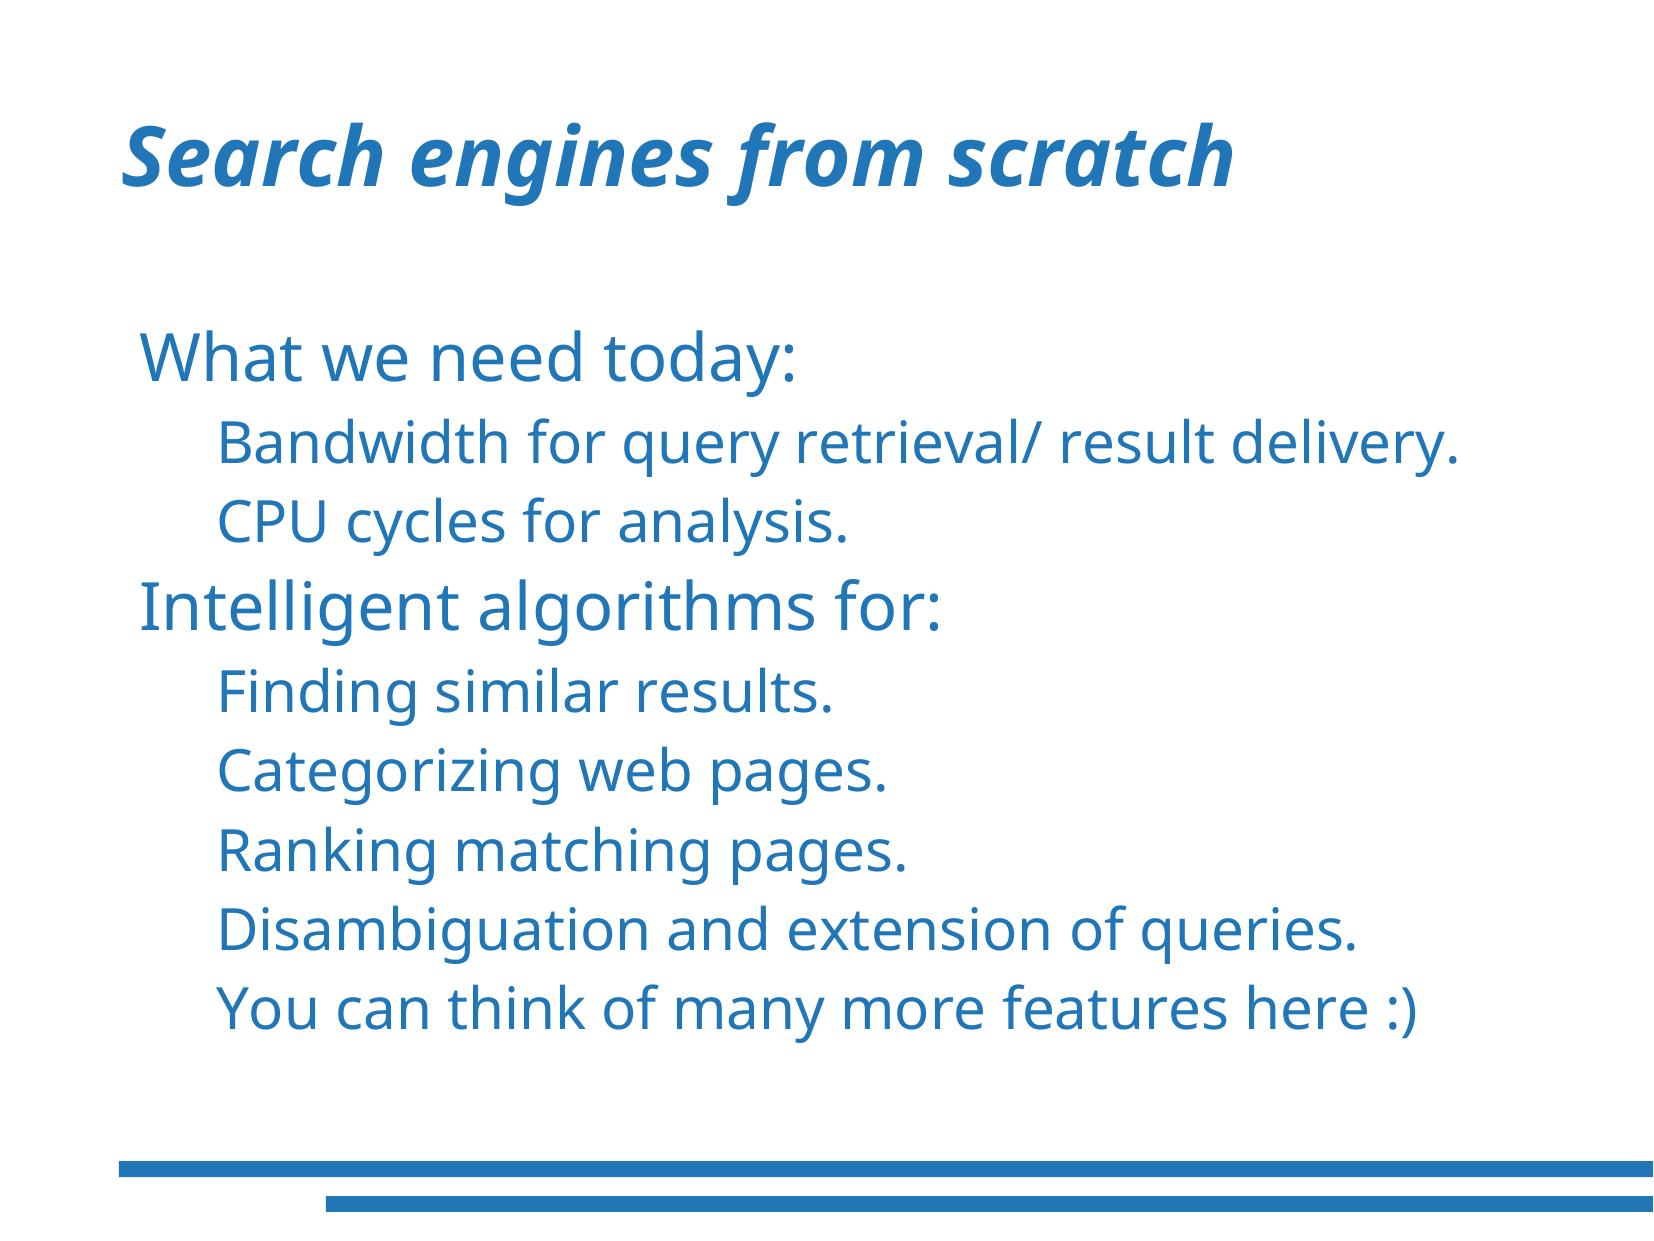

# Search engines from scratch
What we need today:
Bandwidth for query retrieval/ result delivery.
CPU cycles for analysis.
Intelligent algorithms for:
Finding similar results.
Categorizing web pages.
Ranking matching pages.
Disambiguation and extension of queries.
You can think of many more features here :)